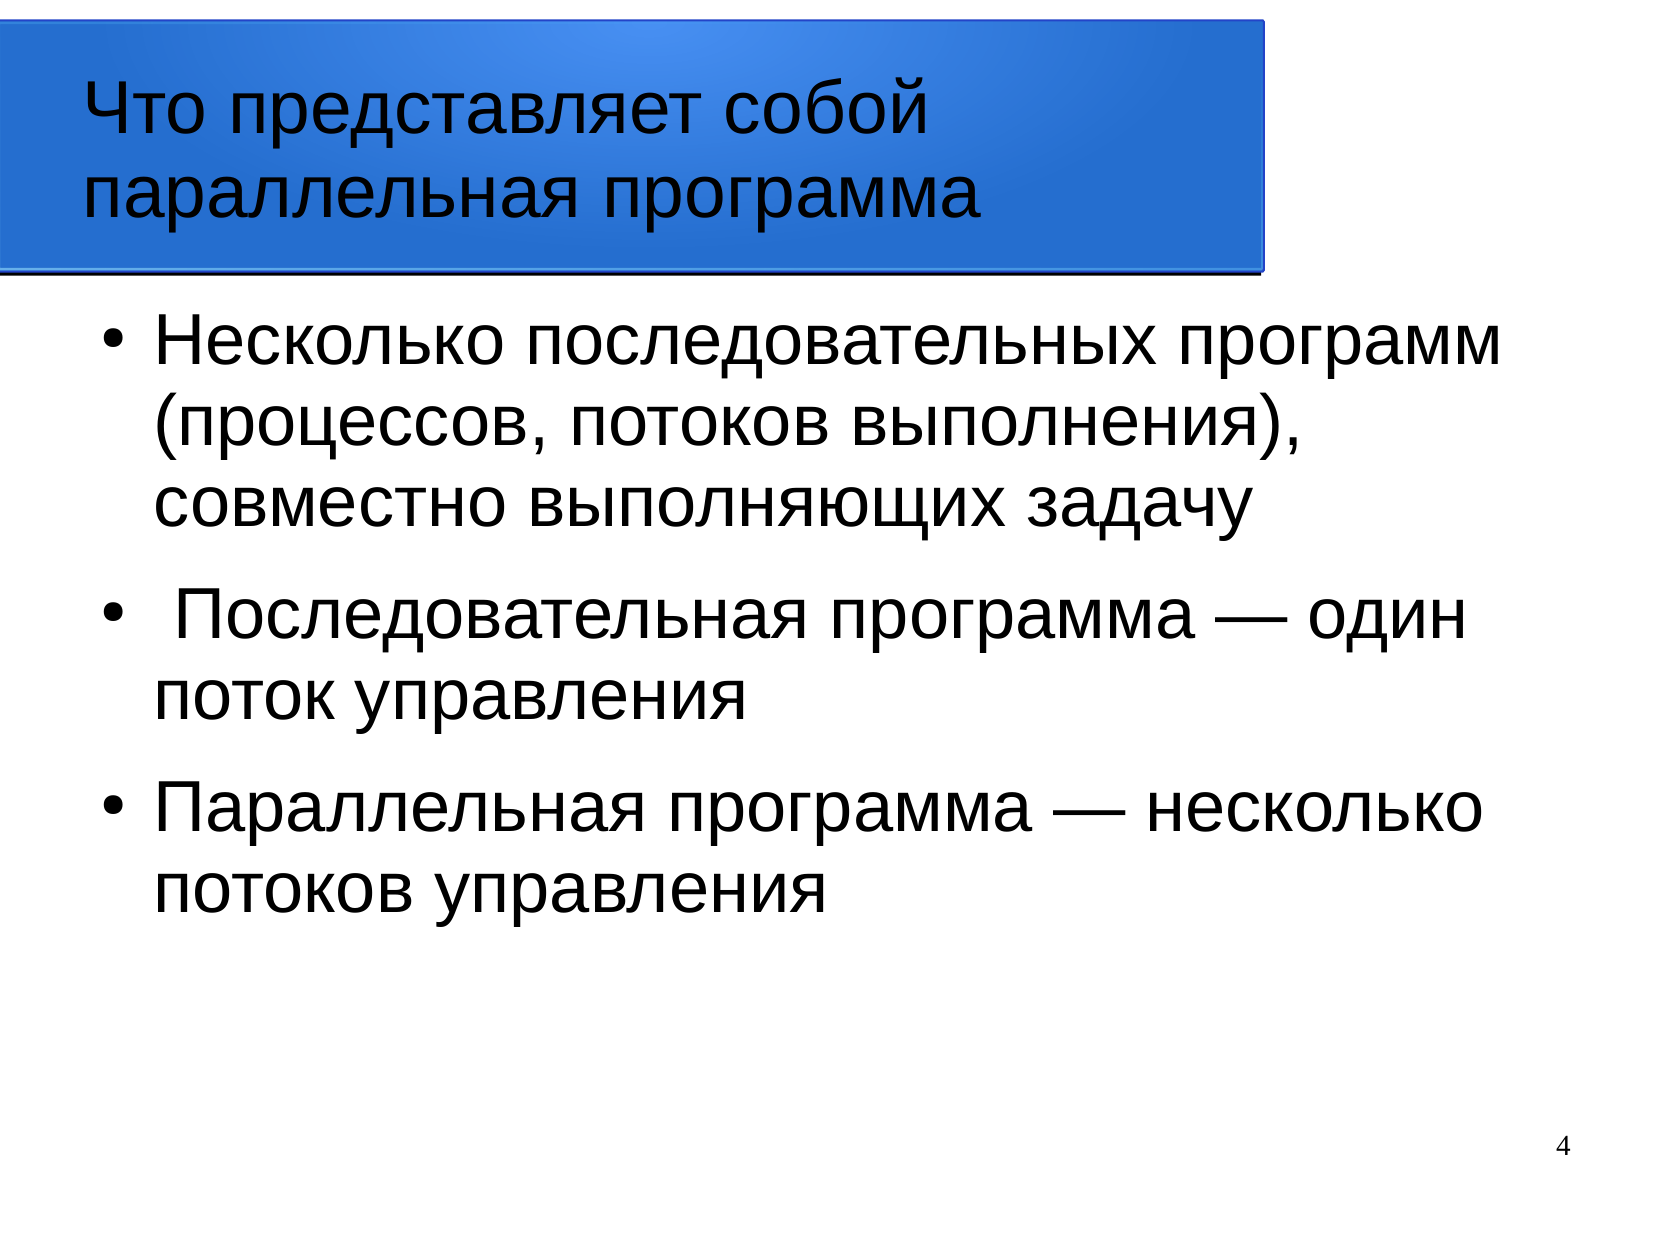

# Что представляет собой параллельная программа
Несколько последовательных программ (процессов, потоков выполнения), совместно выполняющих задачу
 Последовательная программа — один поток управления
Параллельная программа — несколько потоков управления
4